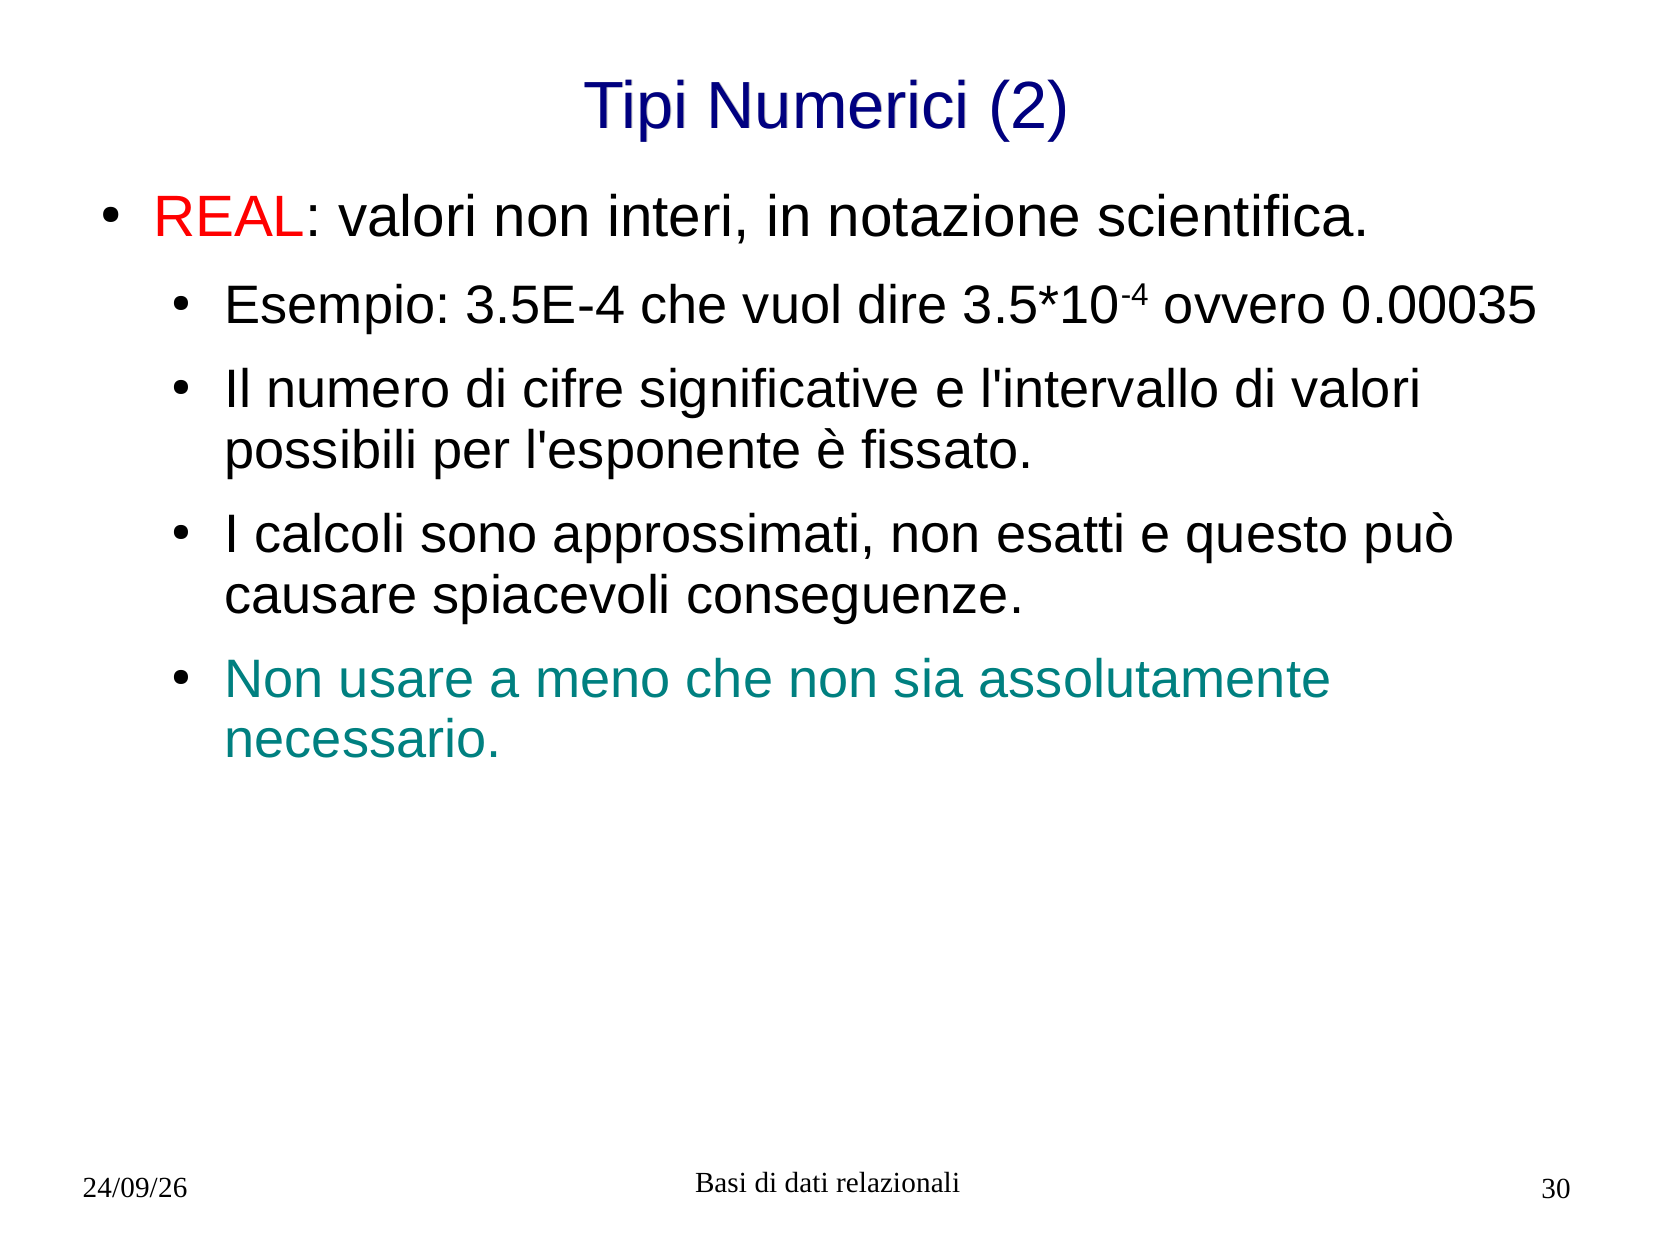

# Tipi Numerici (2)
REAL: valori non interi, in notazione scientifica.
Esempio: 3.5E-4 che vuol dire 3.5*10-4 ovvero 0.00035
Il numero di cifre significative e l'intervallo di valori possibili per l'esponente è fissato.
I calcoli sono approssimati, non esatti e questo può causare spiacevoli conseguenze.
Non usare a meno che non sia assolutamente necessario.